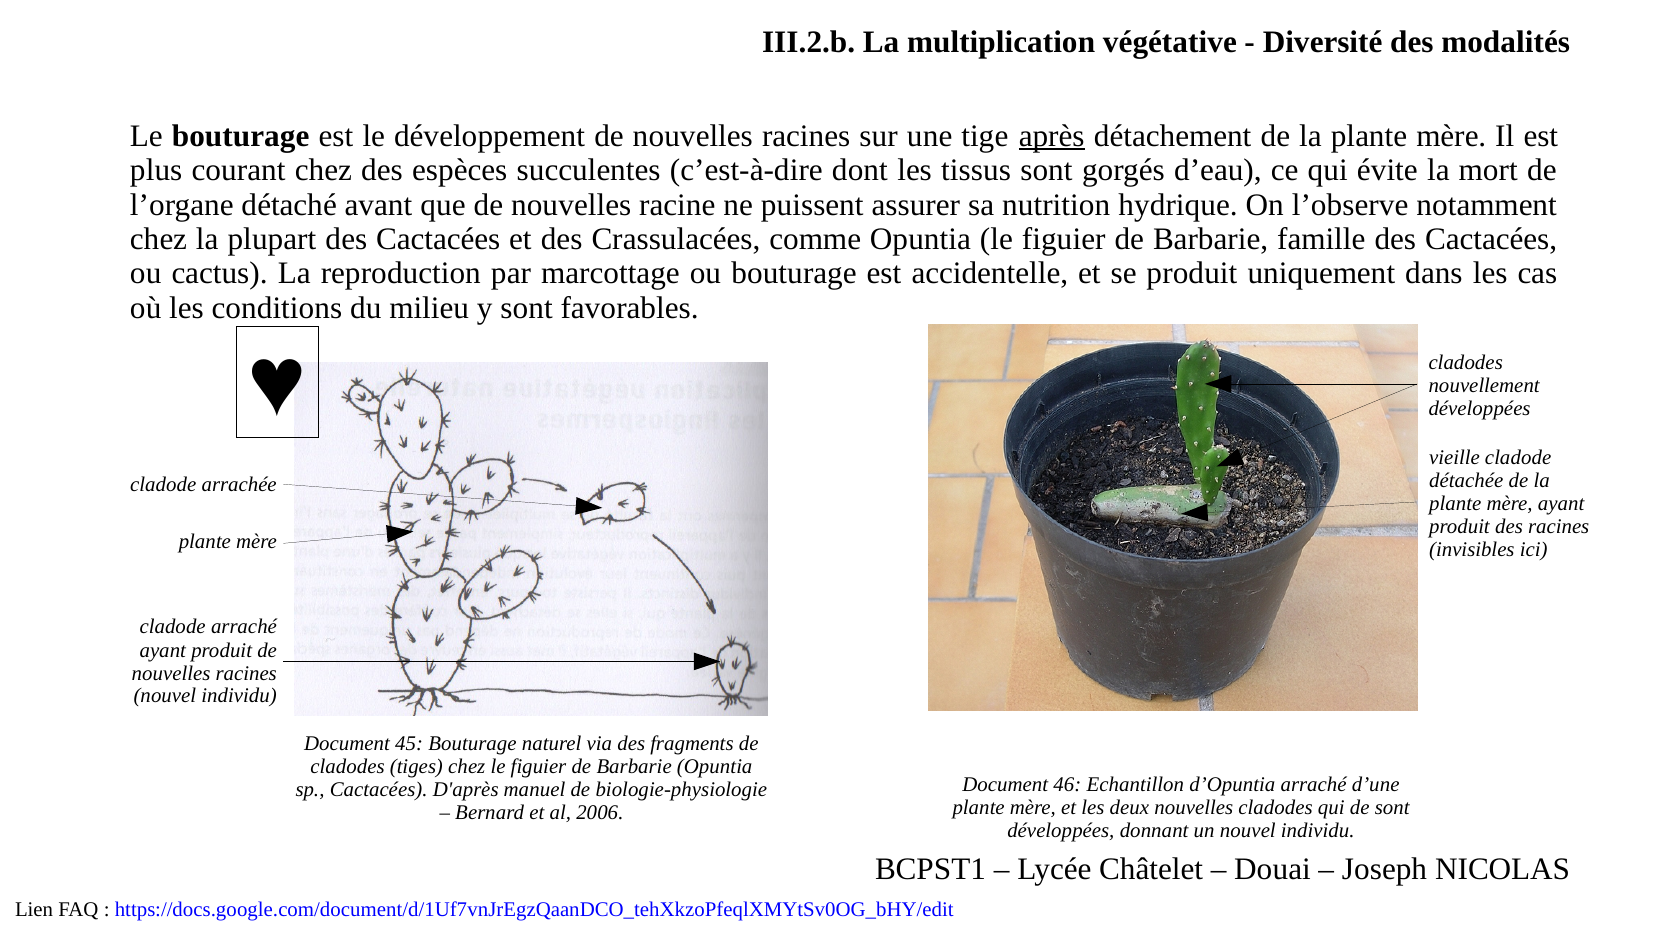

III.2.b. La multiplication végétative - Diversité des modalités
Le bouturage est le développement de nouvelles racines sur une tige après détachement de la plante mère. Il est plus courant chez des espèces succulentes (c’est-à-dire dont les tissus sont gorgés d’eau), ce qui évite la mort de l’organe détaché avant que de nouvelles racine ne puissent assurer sa nutrition hydrique. On l’observe notamment chez la plupart des Cactacées et des Crassulacées, comme Opuntia (le figuier de Barbarie, famille des Cactacées, ou cactus). La reproduction par marcottage ou bouturage est accidentelle, et se produit uniquement dans les cas où les conditions du milieu y sont favorables.
♥
cladodes nouvellement développées
vieille cladode détachée de la plante mère, ayant produit des racines (invisibles ici)
cladode arrachée
plante mère
cladode arraché ayant produit de nouvelles racines
(nouvel individu)
Document 45: Bouturage naturel via des fragments de cladodes (tiges) chez le figuier de Barbarie (Opuntia sp., Cactacées). D'après manuel de biologie-physiologie – Bernard et al, 2006.
Document 46: Echantillon d’Opuntia arraché d’une plante mère, et les deux nouvelles cladodes qui de sont développées, donnant un nouvel individu.
BCPST1 – Lycée Châtelet – Douai – Joseph NICOLAS
Lien FAQ : https://docs.google.com/document/d/1Uf7vnJrEgzQaanDCO_tehXkzoPfeqlXMYtSv0OG_bHY/edit